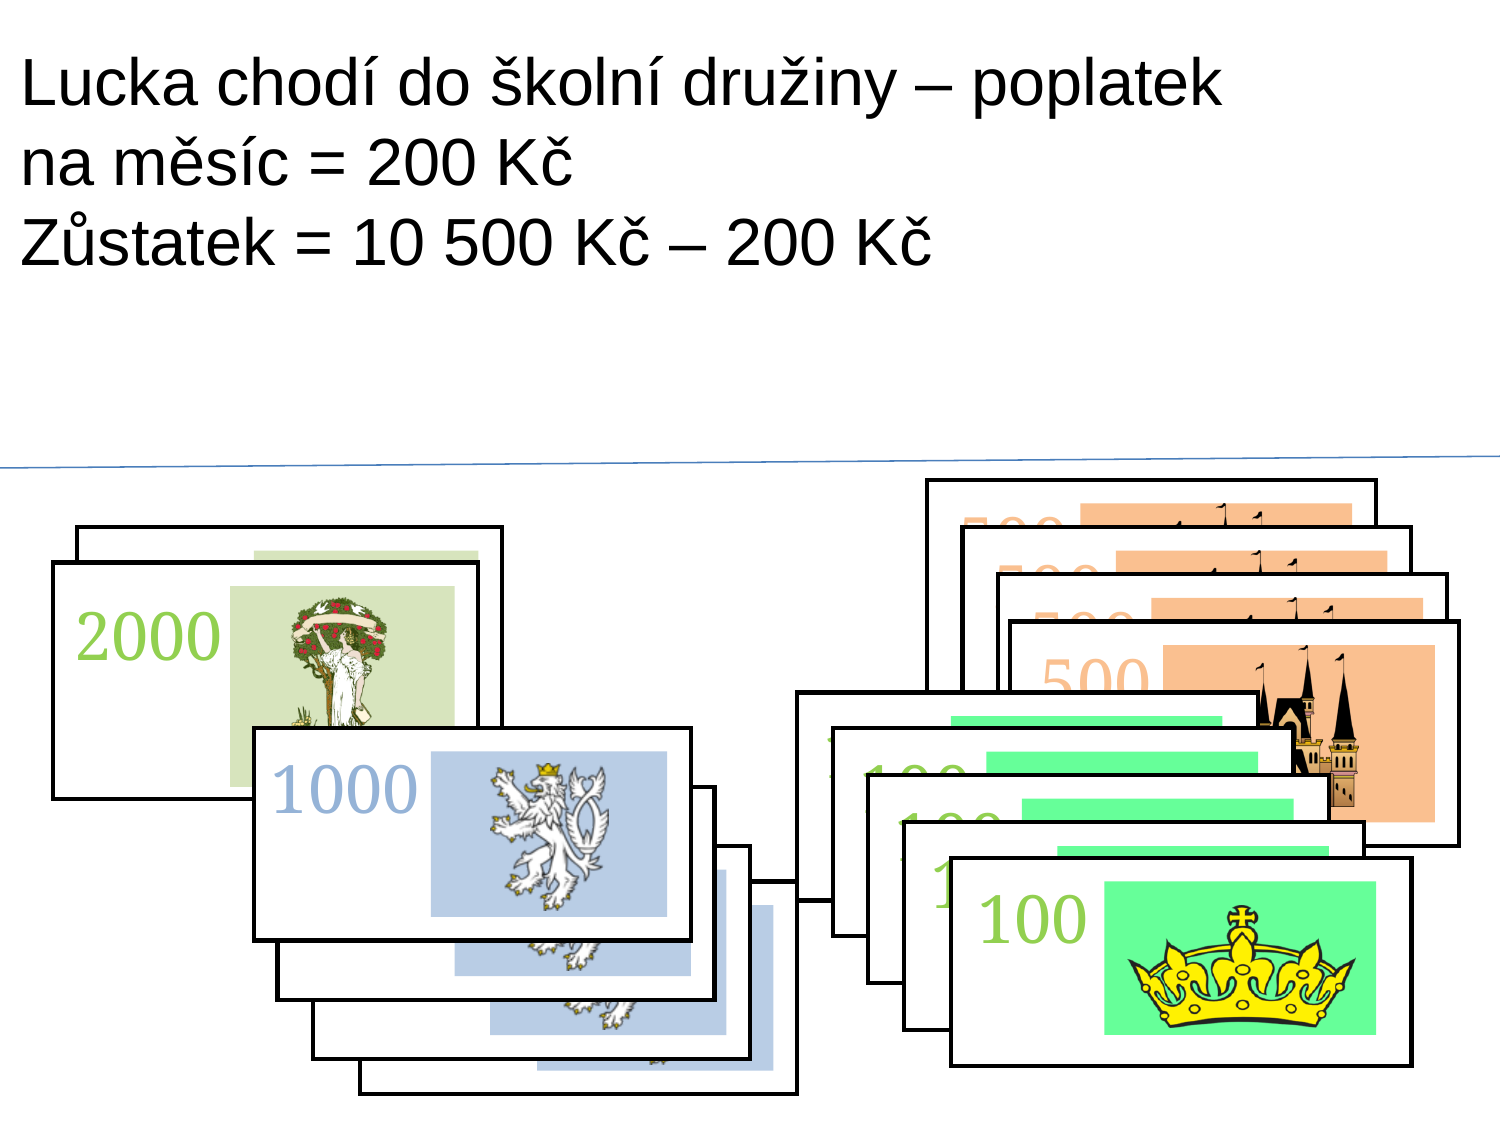

Lucka chodí do školní družiny – poplatek
na měsíc = 200 Kč
Zůstatek = 10 500 Kč – 200 Kč
500
2000
500
2000
500
500
100
1000
100
100
1000
100
1000
100
1000